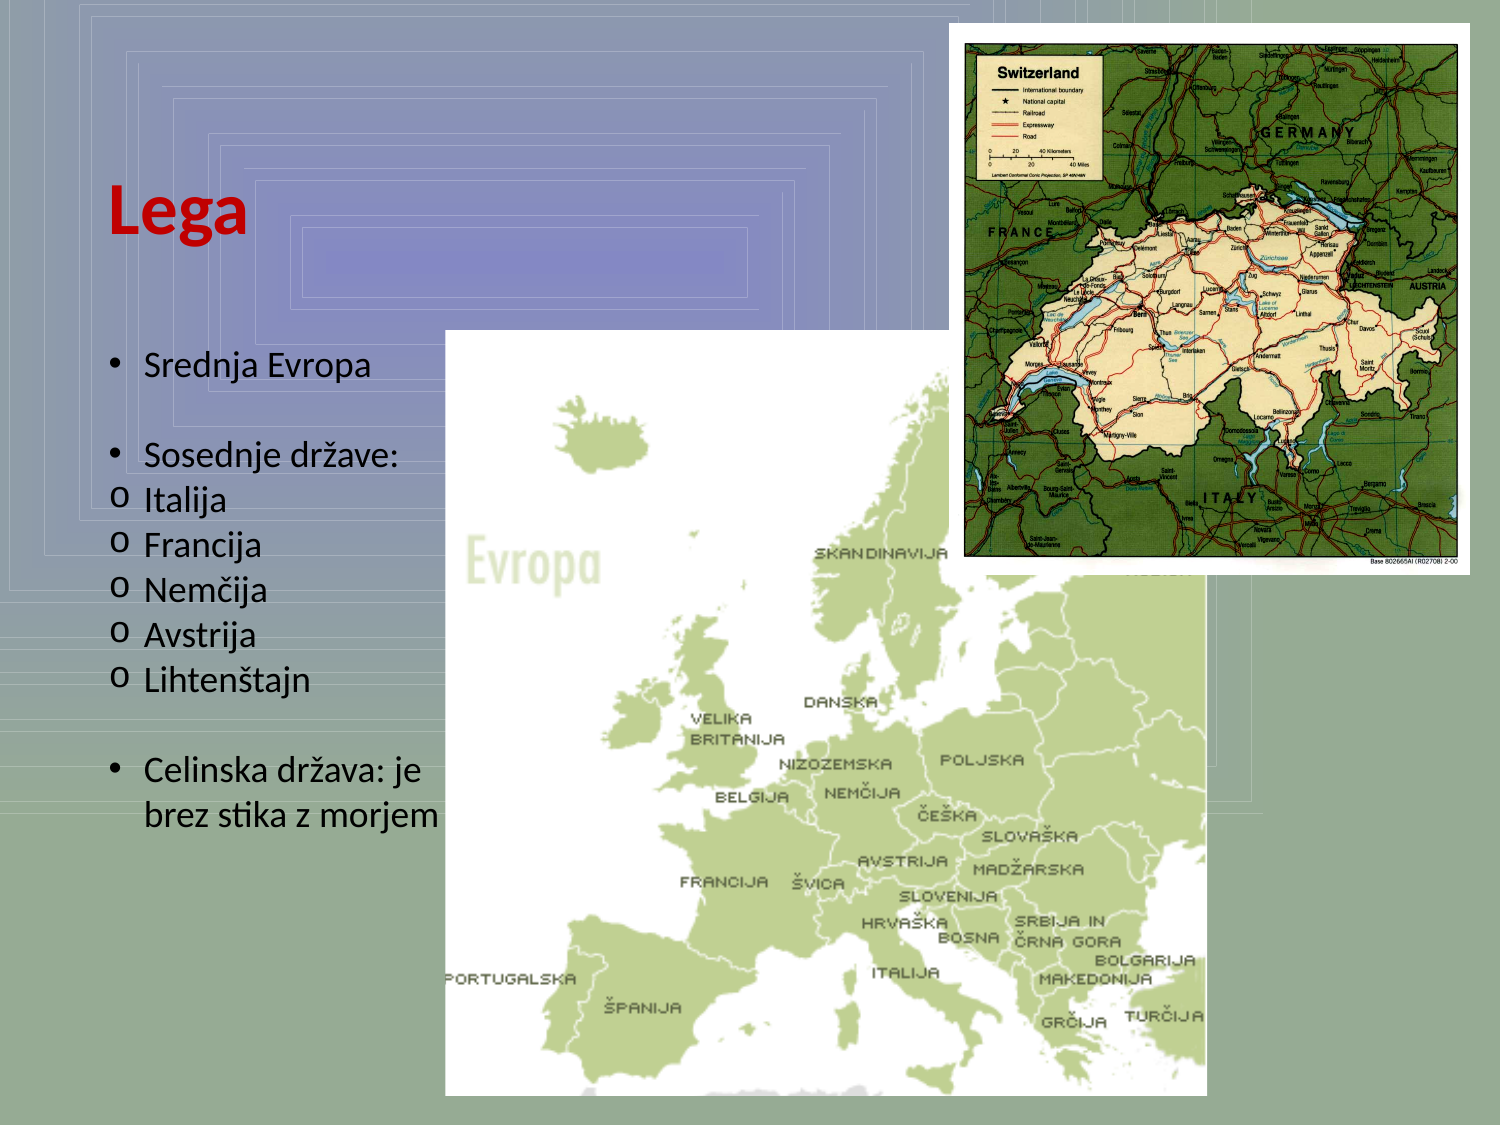

Lega
Srednja Evropa
Sosednje države:
Italija
Francija
Nemčija
Avstrija
Lihtenštajn
Celinska država: je brez stika z morjem